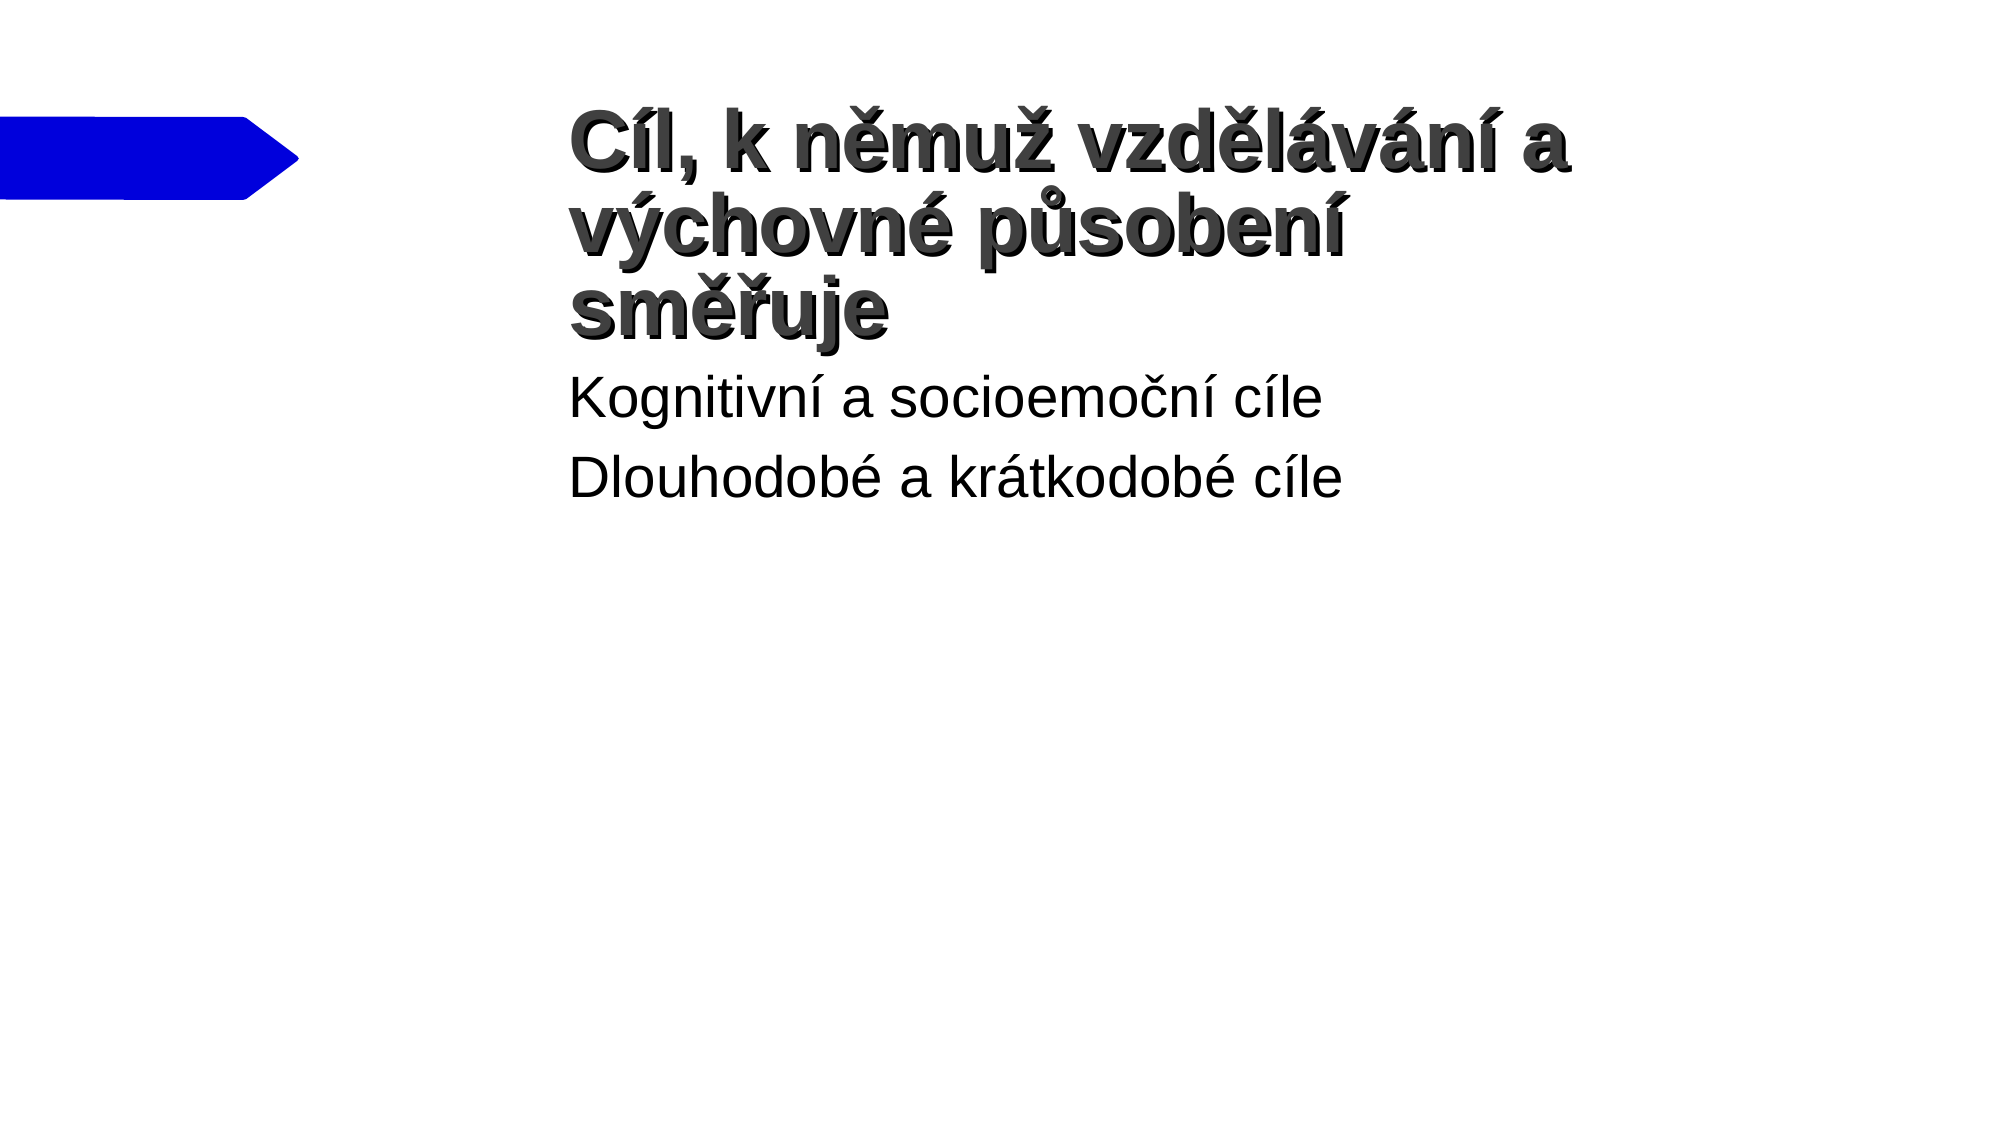

# Cíl, k němuž vzdělávání a výchovné působení směřuje
Kognitivní a socioemoční cíle
Dlouhodobé a krátkodobé cíle